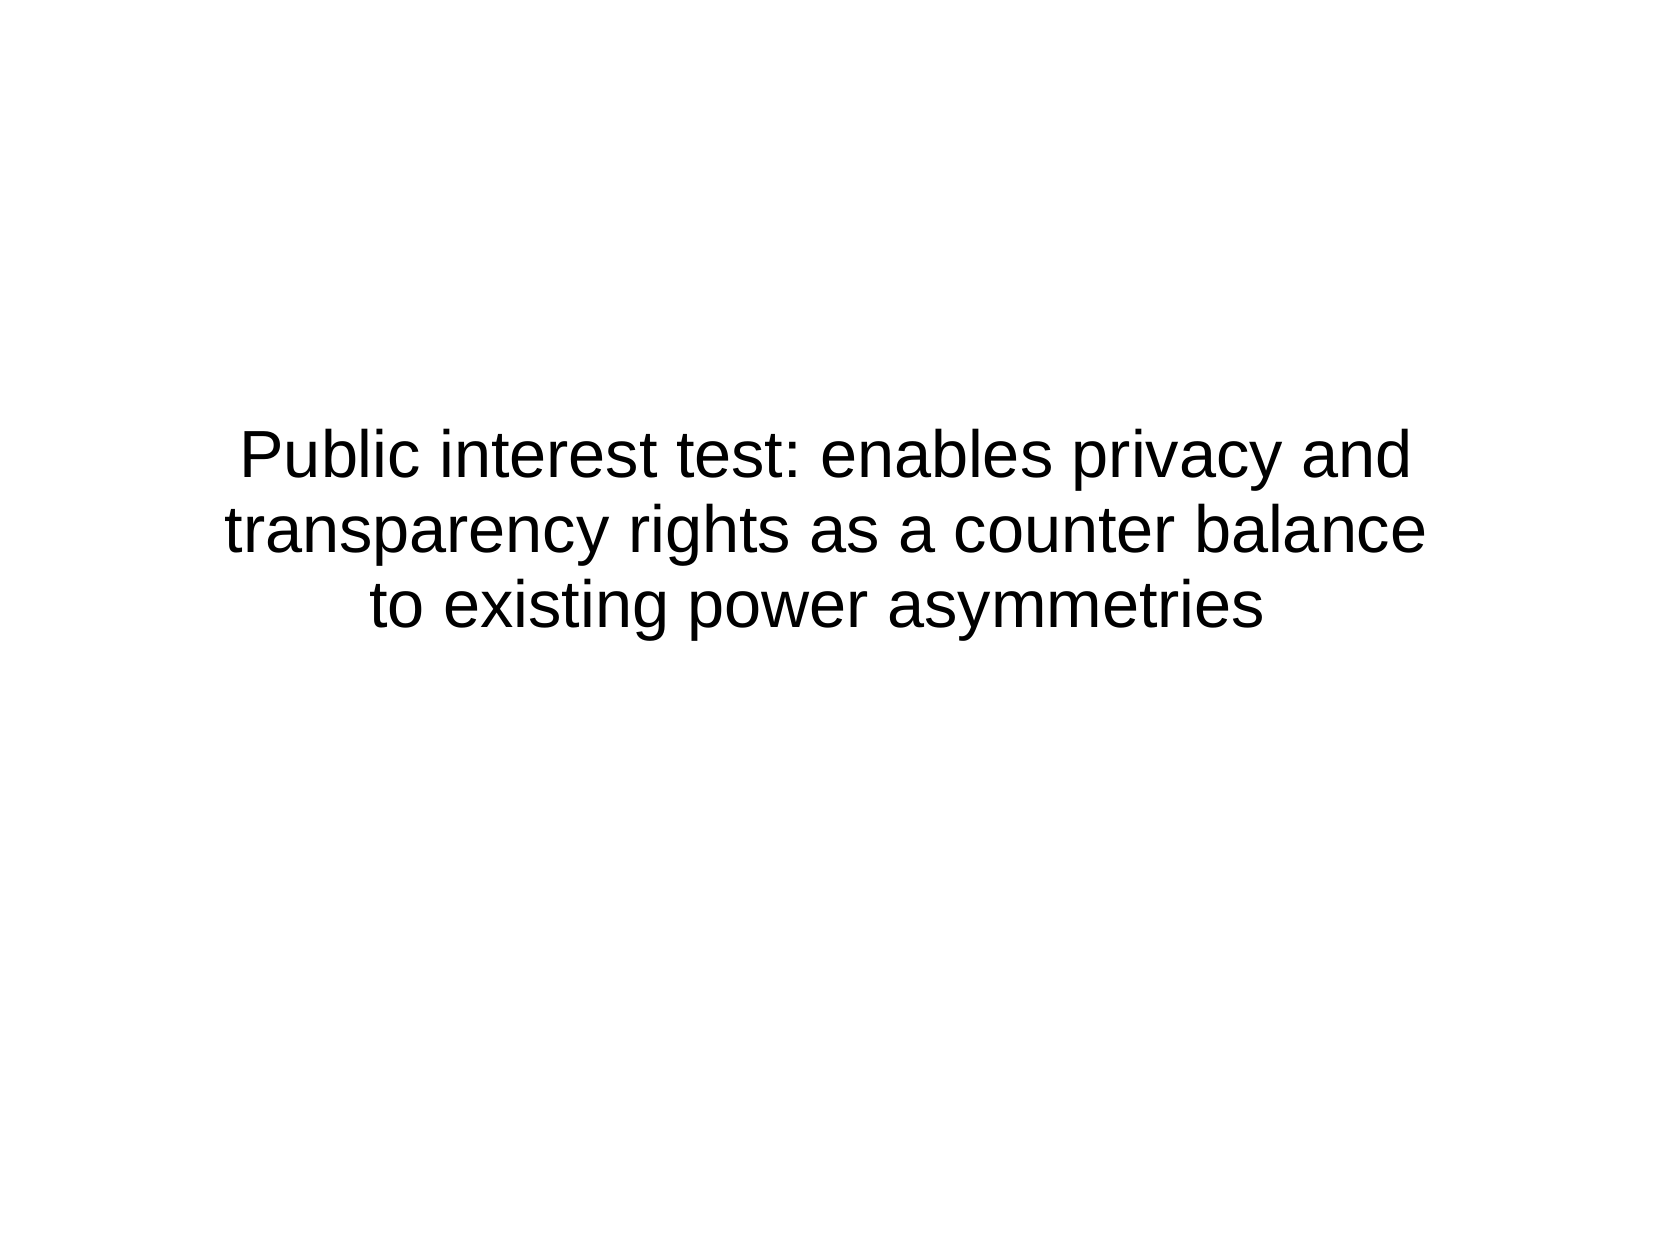

# Public interest test: enables privacy and transparency rights as a counter balance
to existing power asymmetries